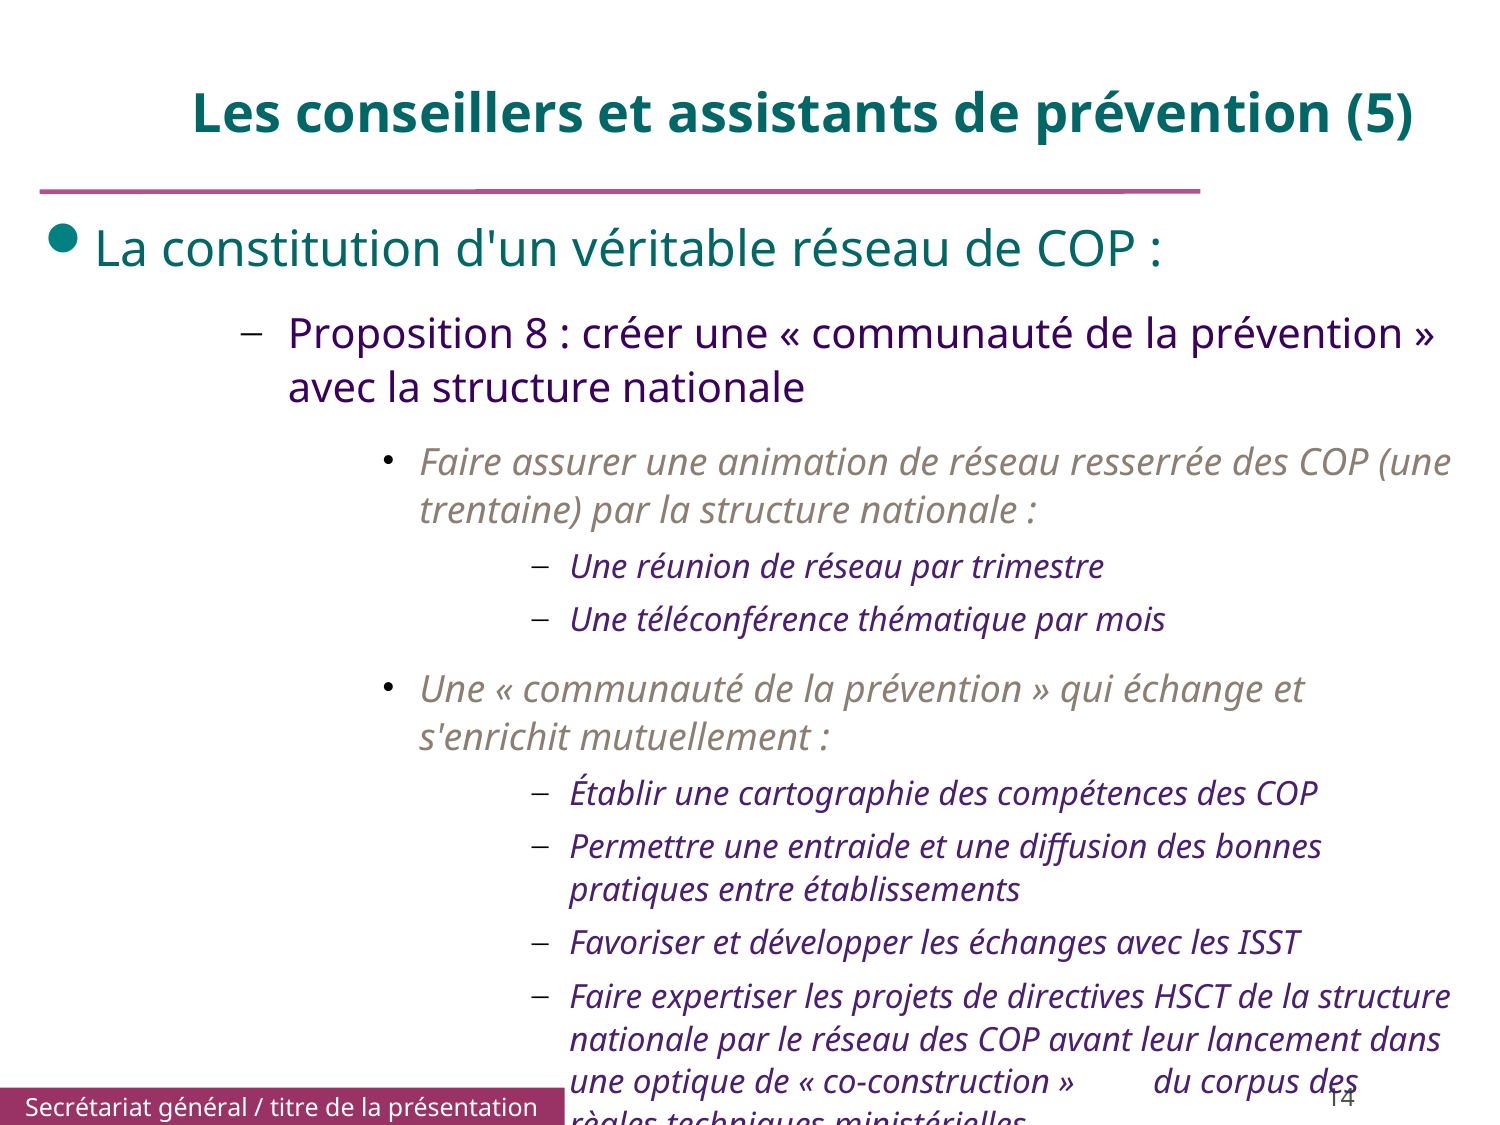

# Les conseillers et assistants de prévention (5)
La constitution d'un véritable réseau de COP :
Proposition 8 : créer une « communauté de la prévention » avec la structure nationale
Faire assurer une animation de réseau resserrée des COP (une trentaine) par la structure nationale :
Une réunion de réseau par trimestre
Une téléconférence thématique par mois
Une « communauté de la prévention » qui échange et s'enrichit mutuellement :
Établir une cartographie des compétences des COP
Permettre une entraide et une diffusion des bonnes pratiques entre établissements
Favoriser et développer les échanges avec les ISST
Faire expertiser les projets de directives HSCT de la structure nationale par le réseau des COP avant leur lancement dans une optique de « co-construction » du corpus des règles techniques ministérielles
14